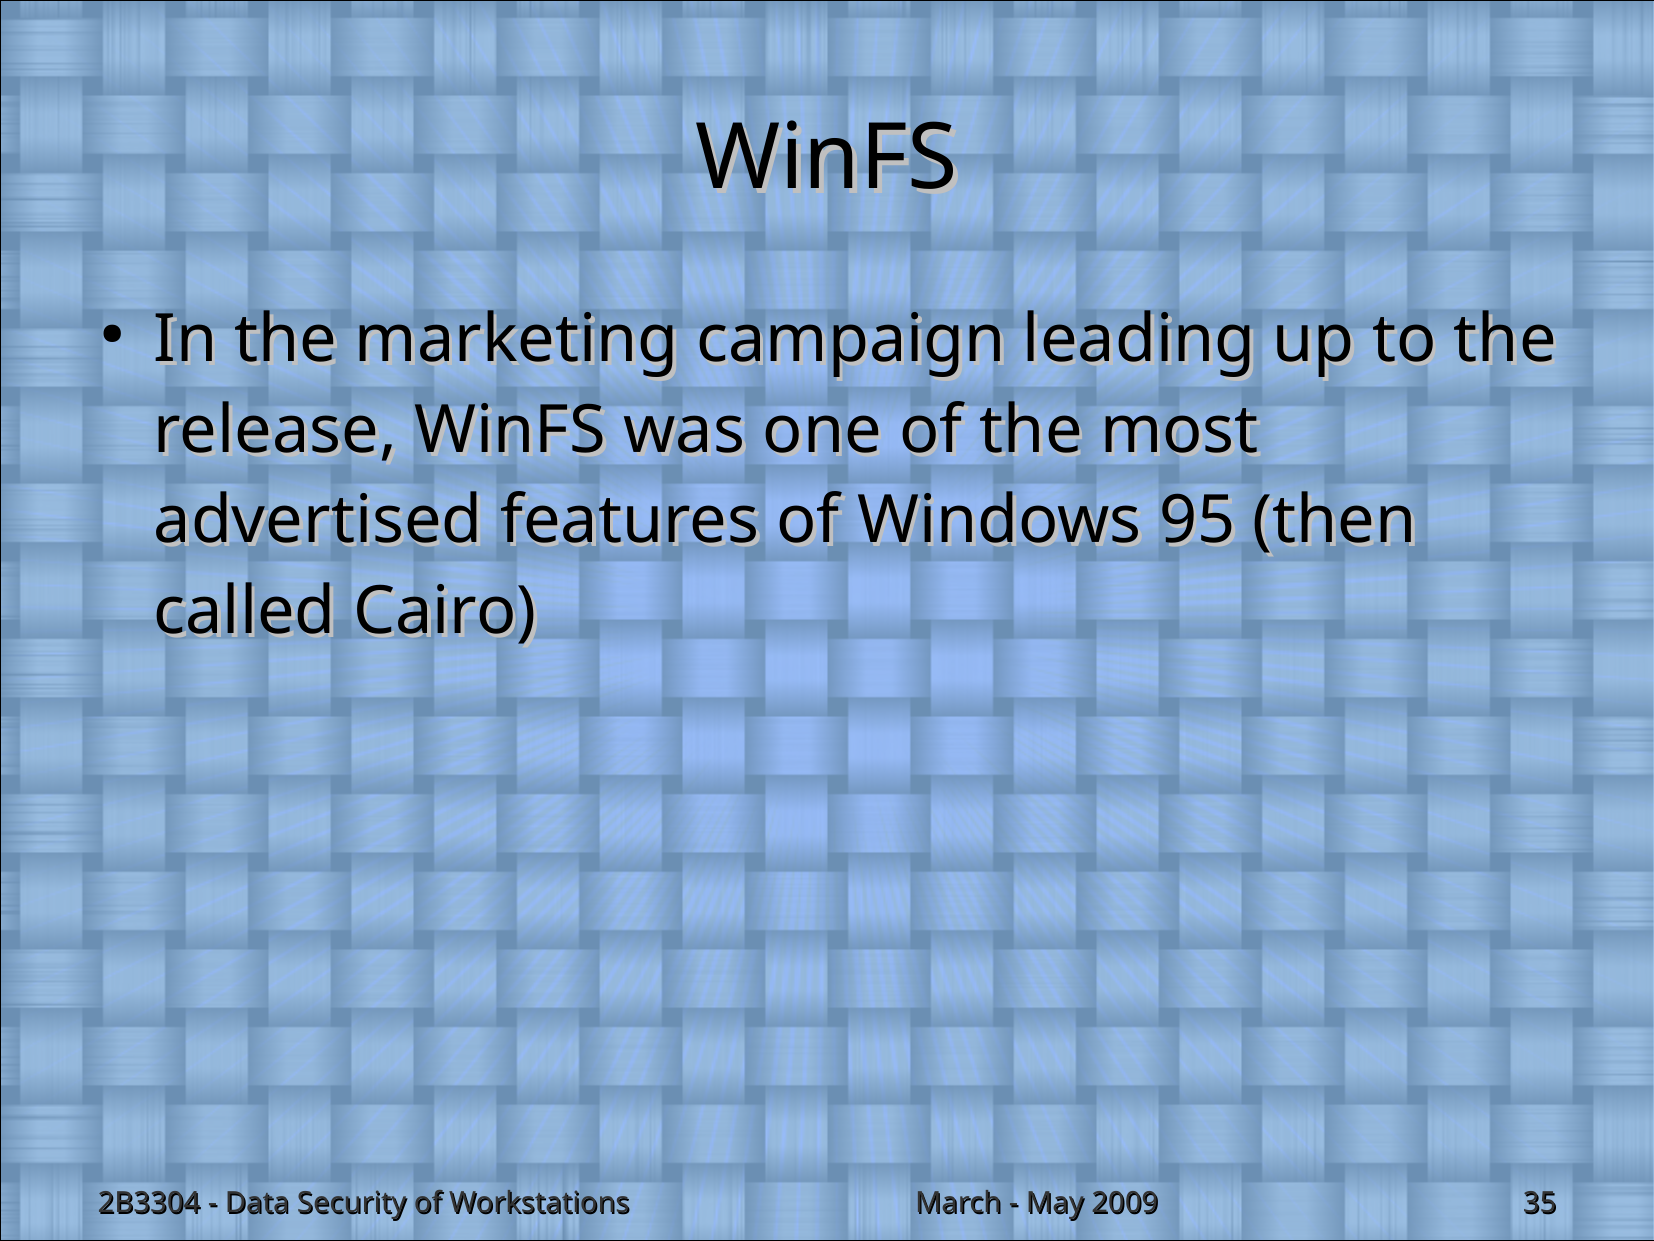

# WinFS
In the marketing campaign leading up to the release, WinFS was one of the most advertised features of Windows 95 (then called Cairo)